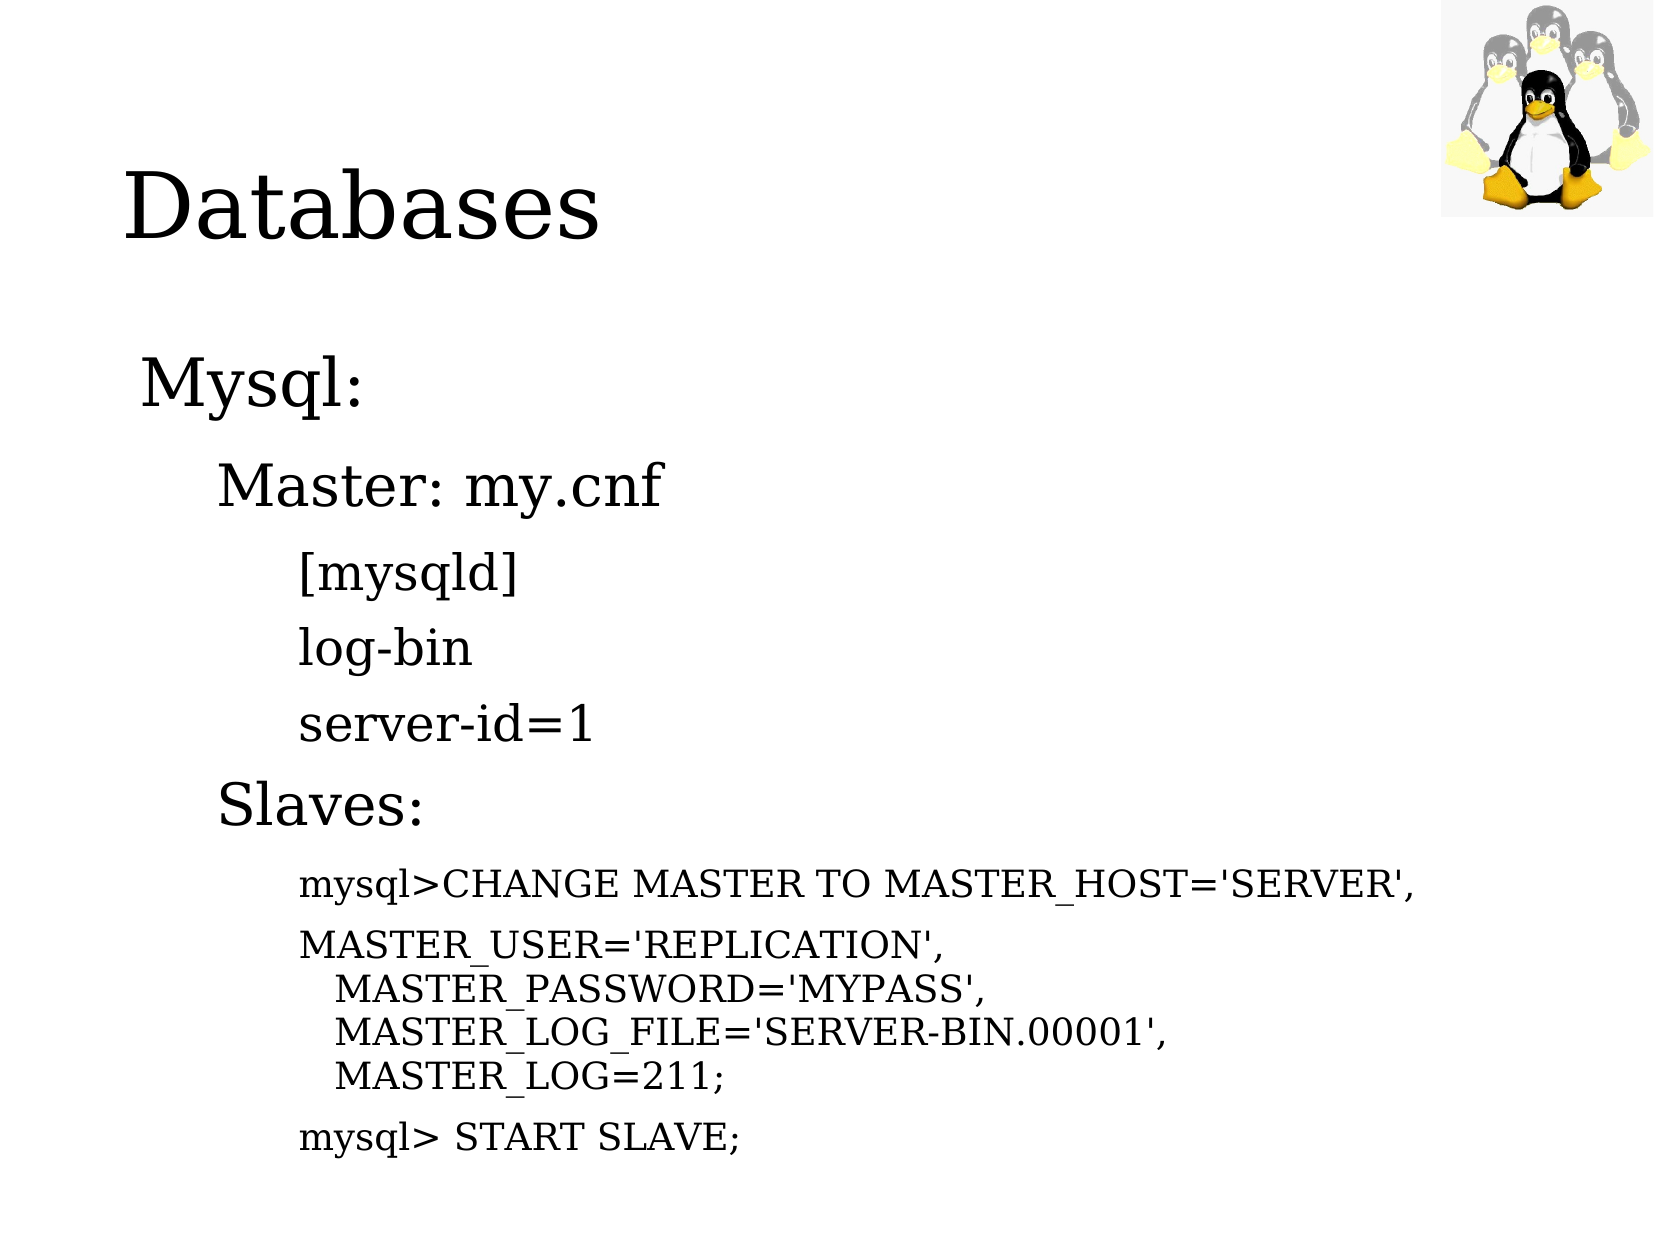

# Databases
Mysql:
Master: my.cnf
[mysqld]
log-bin
server-id=1
Slaves:
mysql>CHANGE MASTER TO MASTER_HOST='SERVER',
MASTER_USER='REPLICATION', MASTER_PASSWORD='MYPASS', MASTER_LOG_FILE='SERVER-BIN.00001', MASTER_LOG=211;
mysql> START SLAVE;